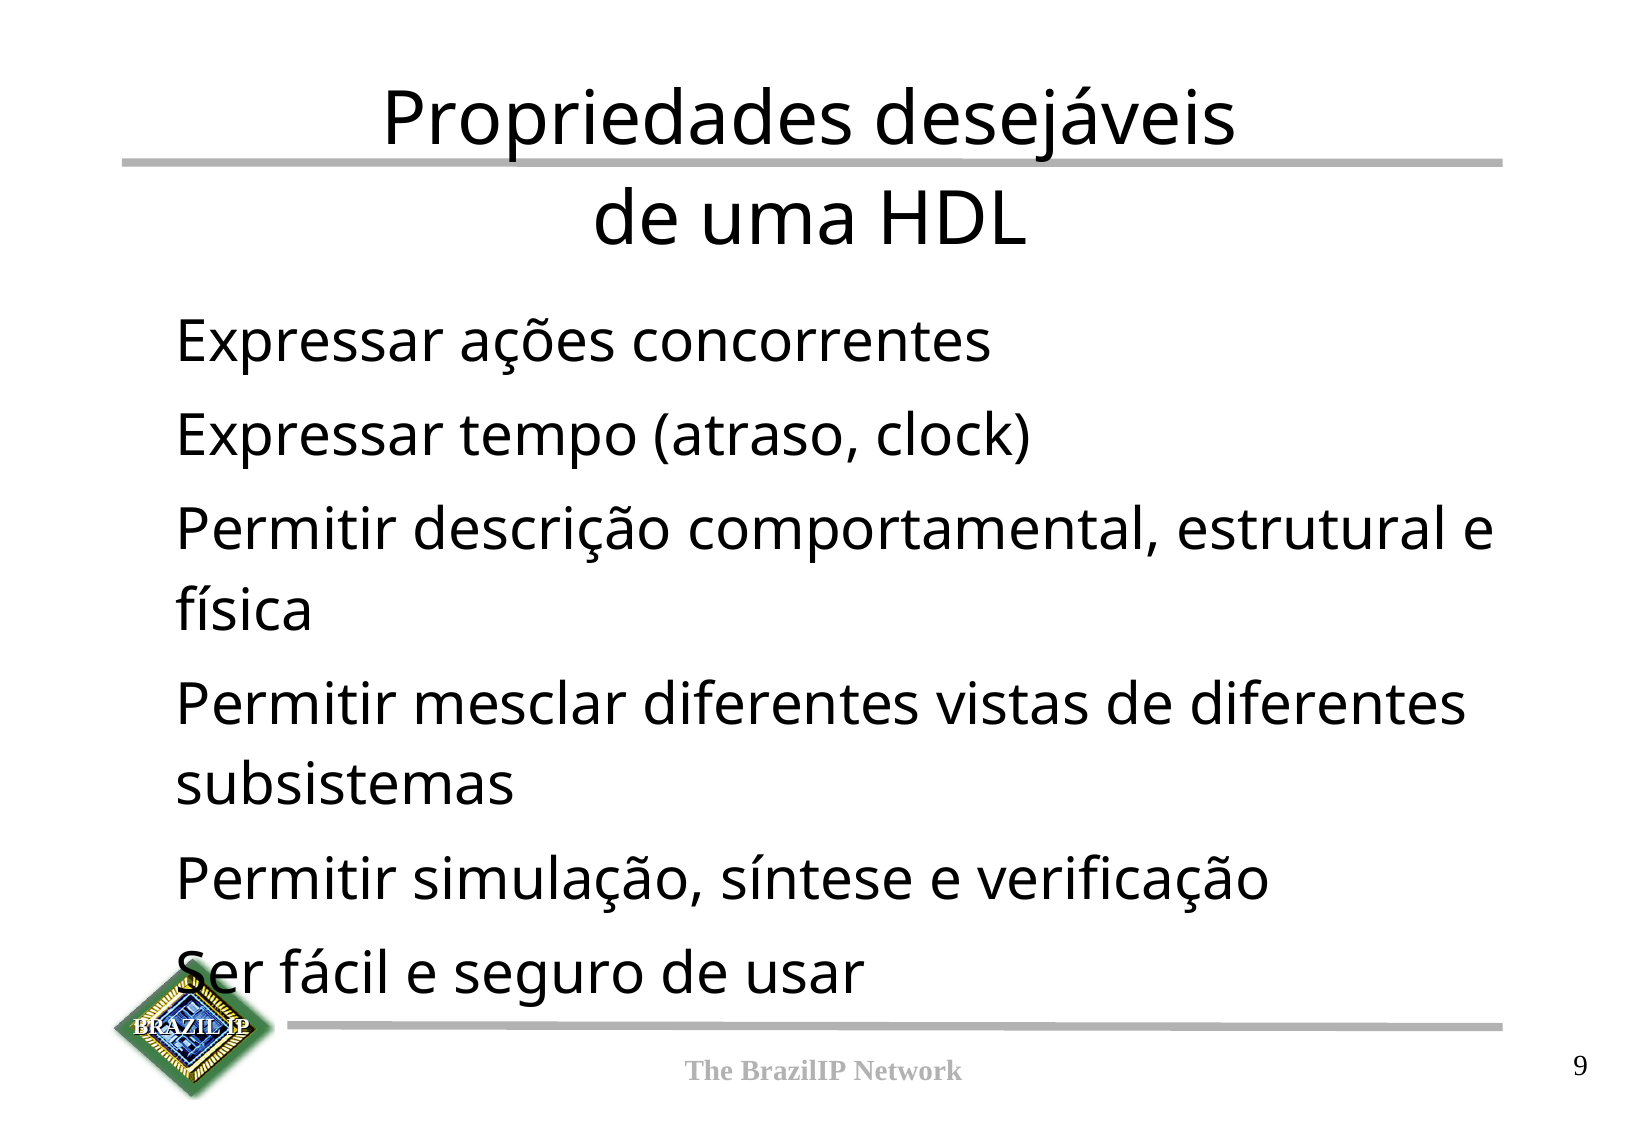

Propriedades desejáveis
de uma HDL
# Expressar ações concorrentes
Expressar tempo (atraso, clock)‏
Permitir descrição comportamental, estrutural e física
Permitir mesclar diferentes vistas de diferentes subsistemas
Permitir simulação, síntese e verificação
Ser fácil e seguro de usar
9